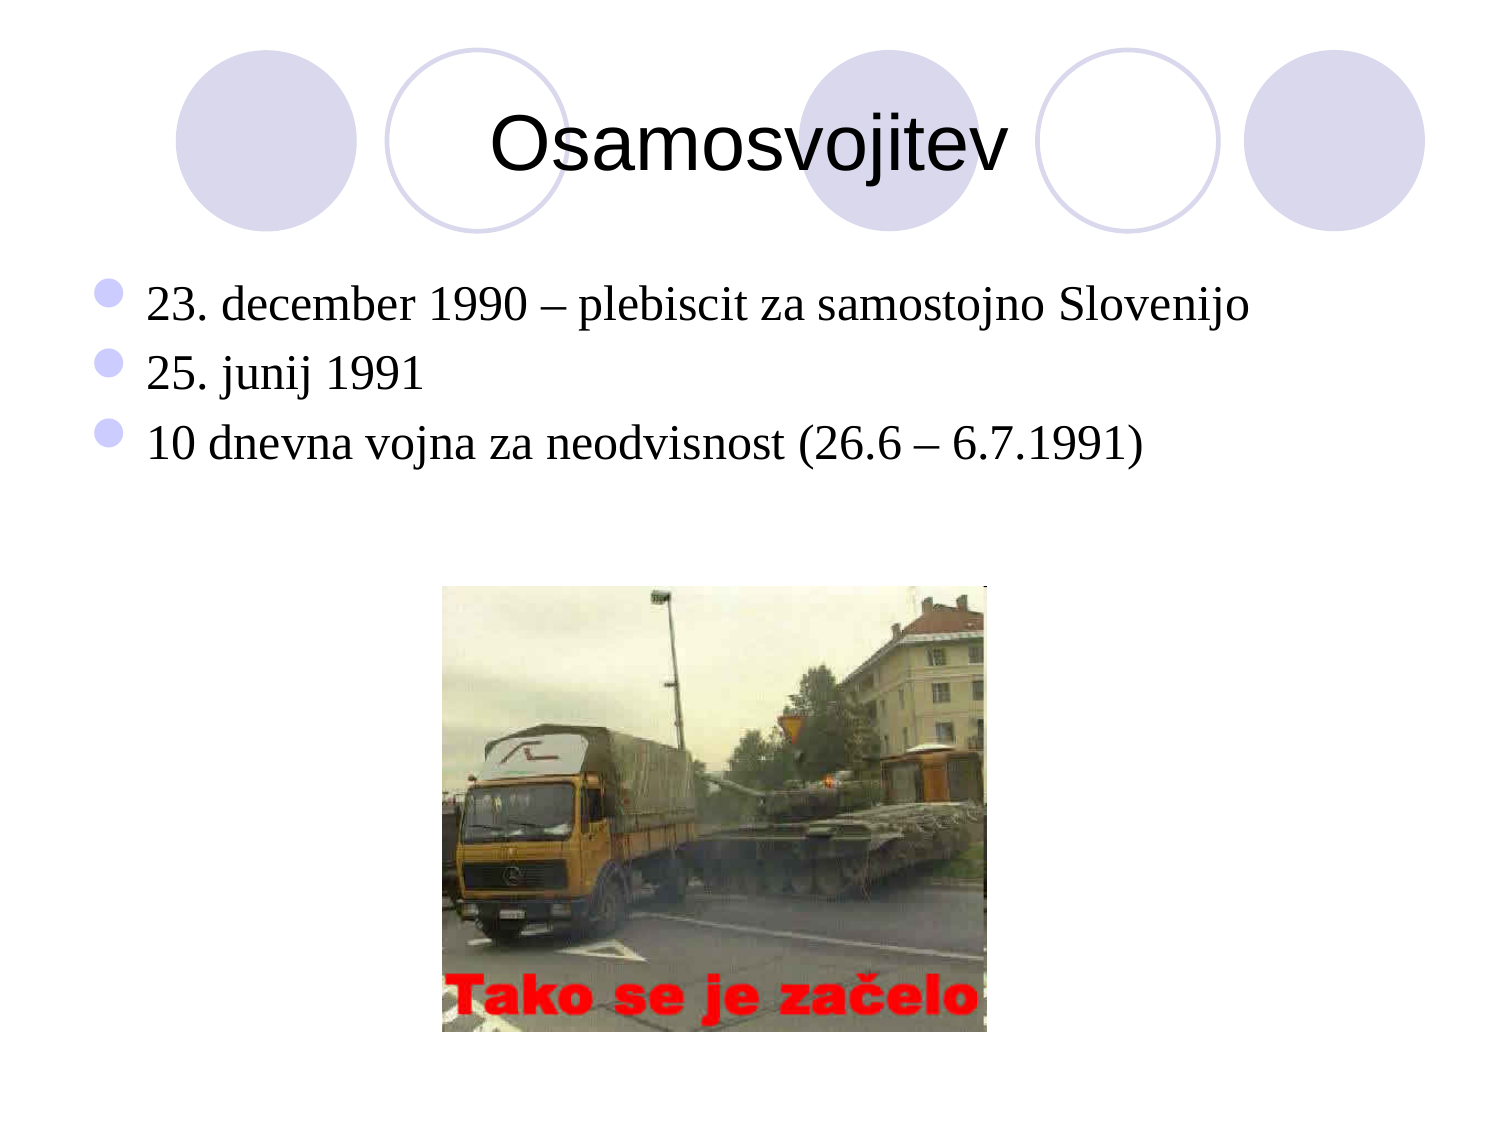

# Osamosvojitev
23. december 1990 – plebiscit za samostojno Slovenijo
25. junij 1991
10 dnevna vojna za neodvisnost (26.6 – 6.7.1991)